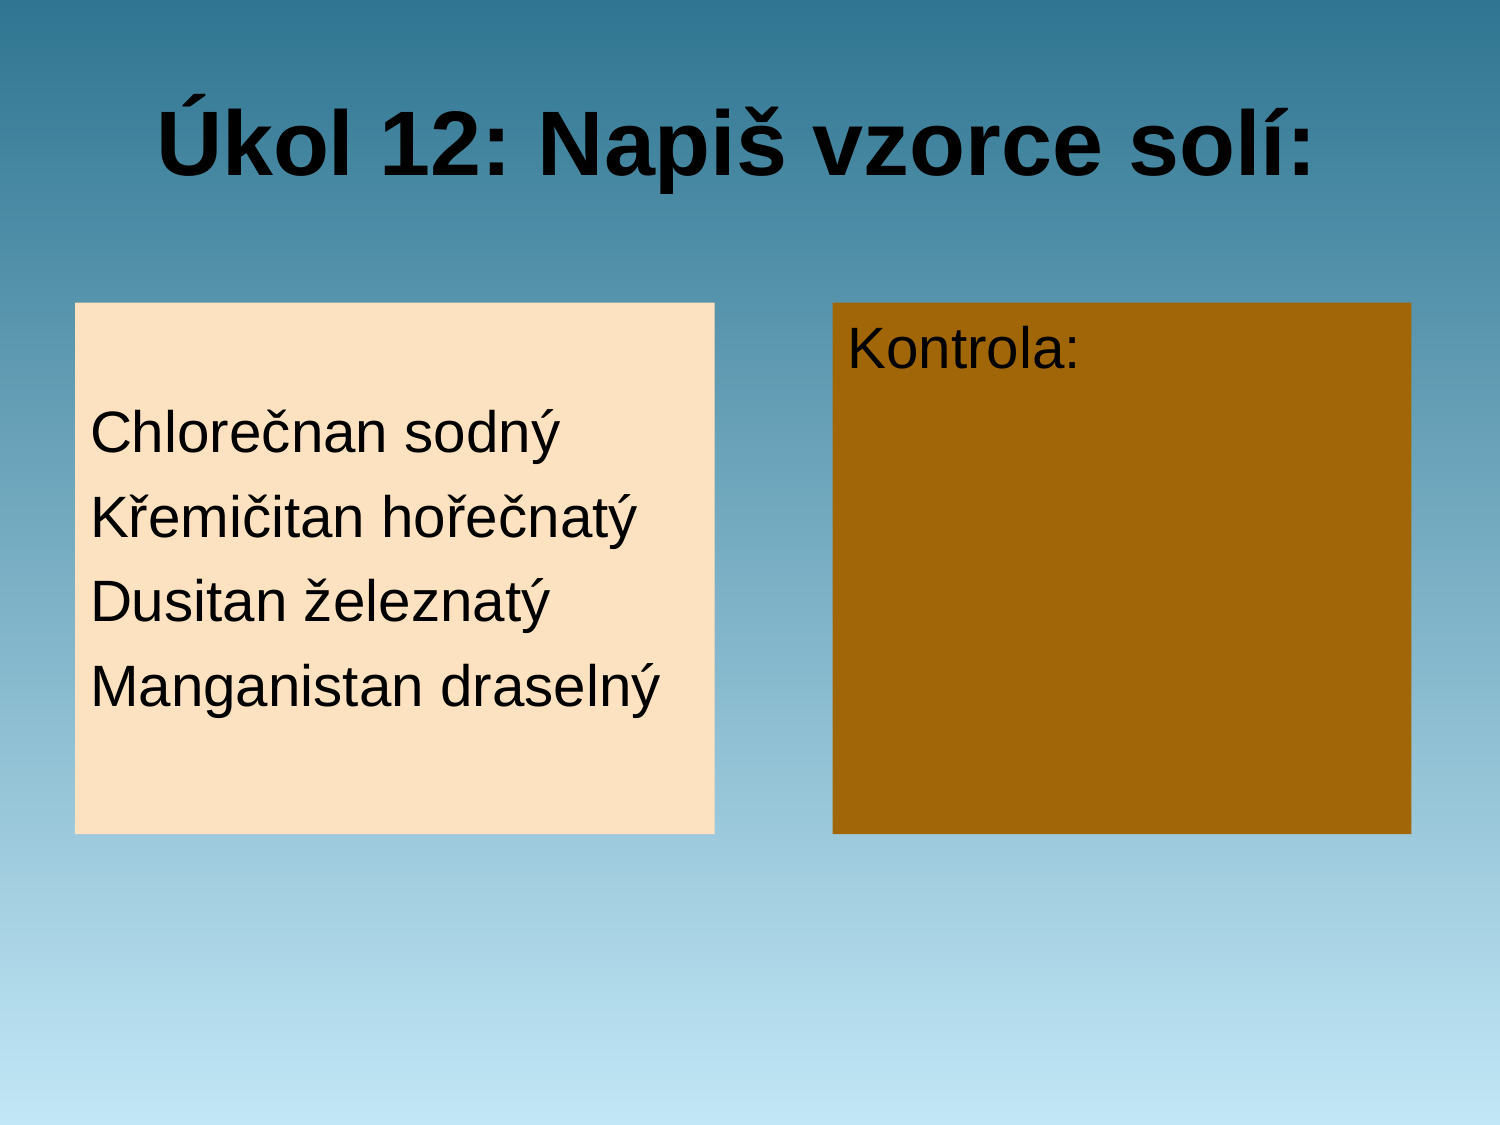

# Úkol 12: Napiš vzorce solí:
Chlorečnan sodný
Křemičitan hořečnatý
Dusitan železnatý
Manganistan draselný
Kontrola:
NaClO3
MgSiO3
Fe(NO2)2
KMnO4